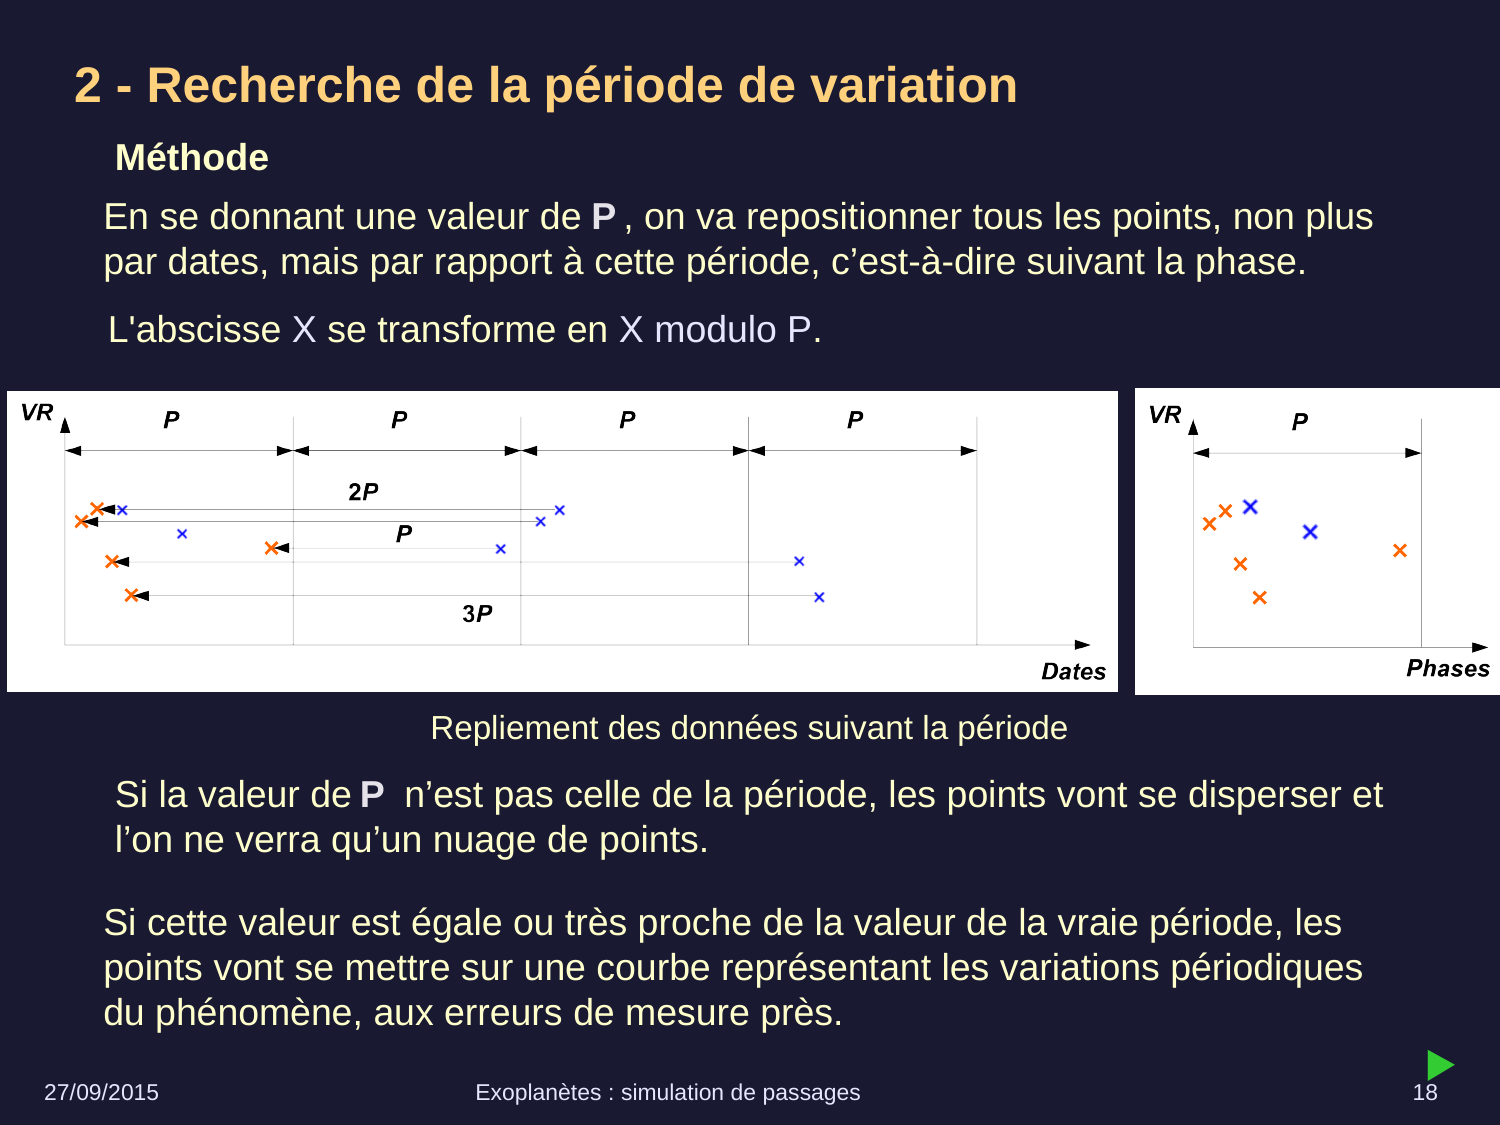

2 - Recherche de la période de variation
Méthode
En se donnant une valeur de , on va repositionner tous les points, non plus par dates, mais par rapport à cette période, c’est-à-dire suivant la phase.
P
L'abscisse X se transforme en X modulo P.
Repliement des données suivant la période
Si la valeur de n’est pas celle de la période, les points vont se disperser et l’on ne verra qu’un nuage de points.
P
Si cette valeur est égale ou très proche de la valeur de la vraie période, les points vont se mettre sur une courbe représentant les variations périodiques du phénomène, aux erreurs de mesure près.

27/09/2015
Exoplanètes : simulation de passages
18